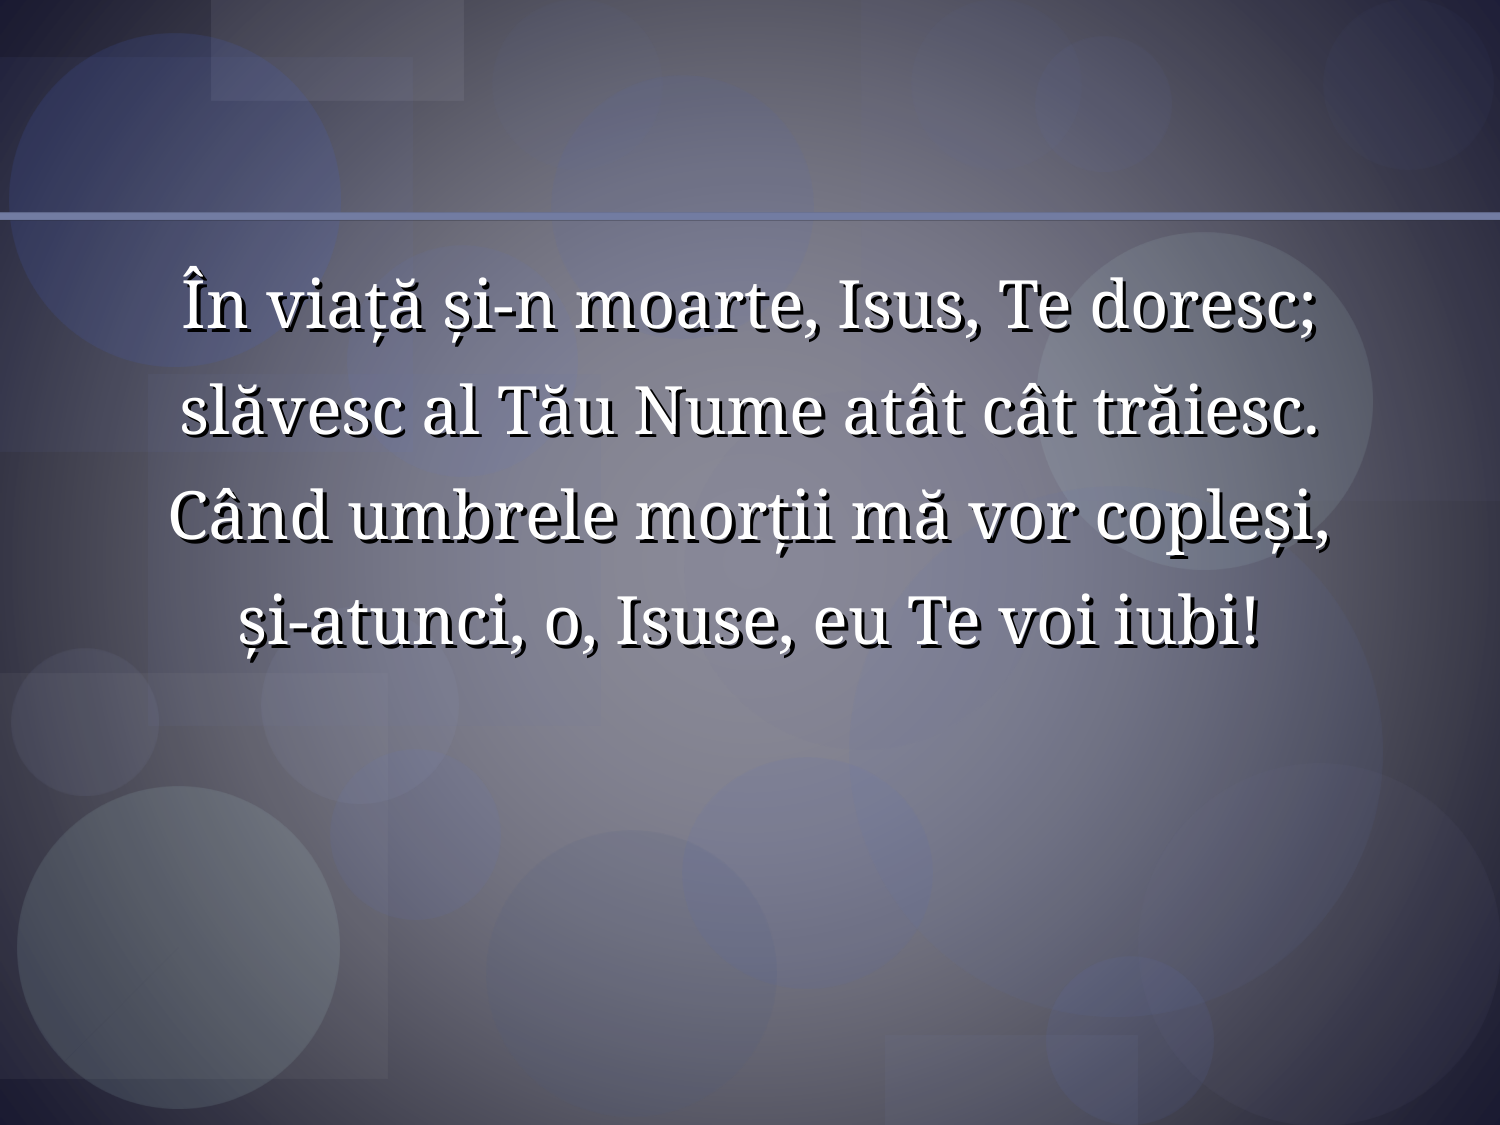

#
În viaţă şi-n moarte, Isus, Te doresc;
slăvesc al Tău Nume atât cât trăiesc.
Când umbrele morţii mă vor copleşi,
şi-atunci, o, Isuse, eu Te voi iubi!